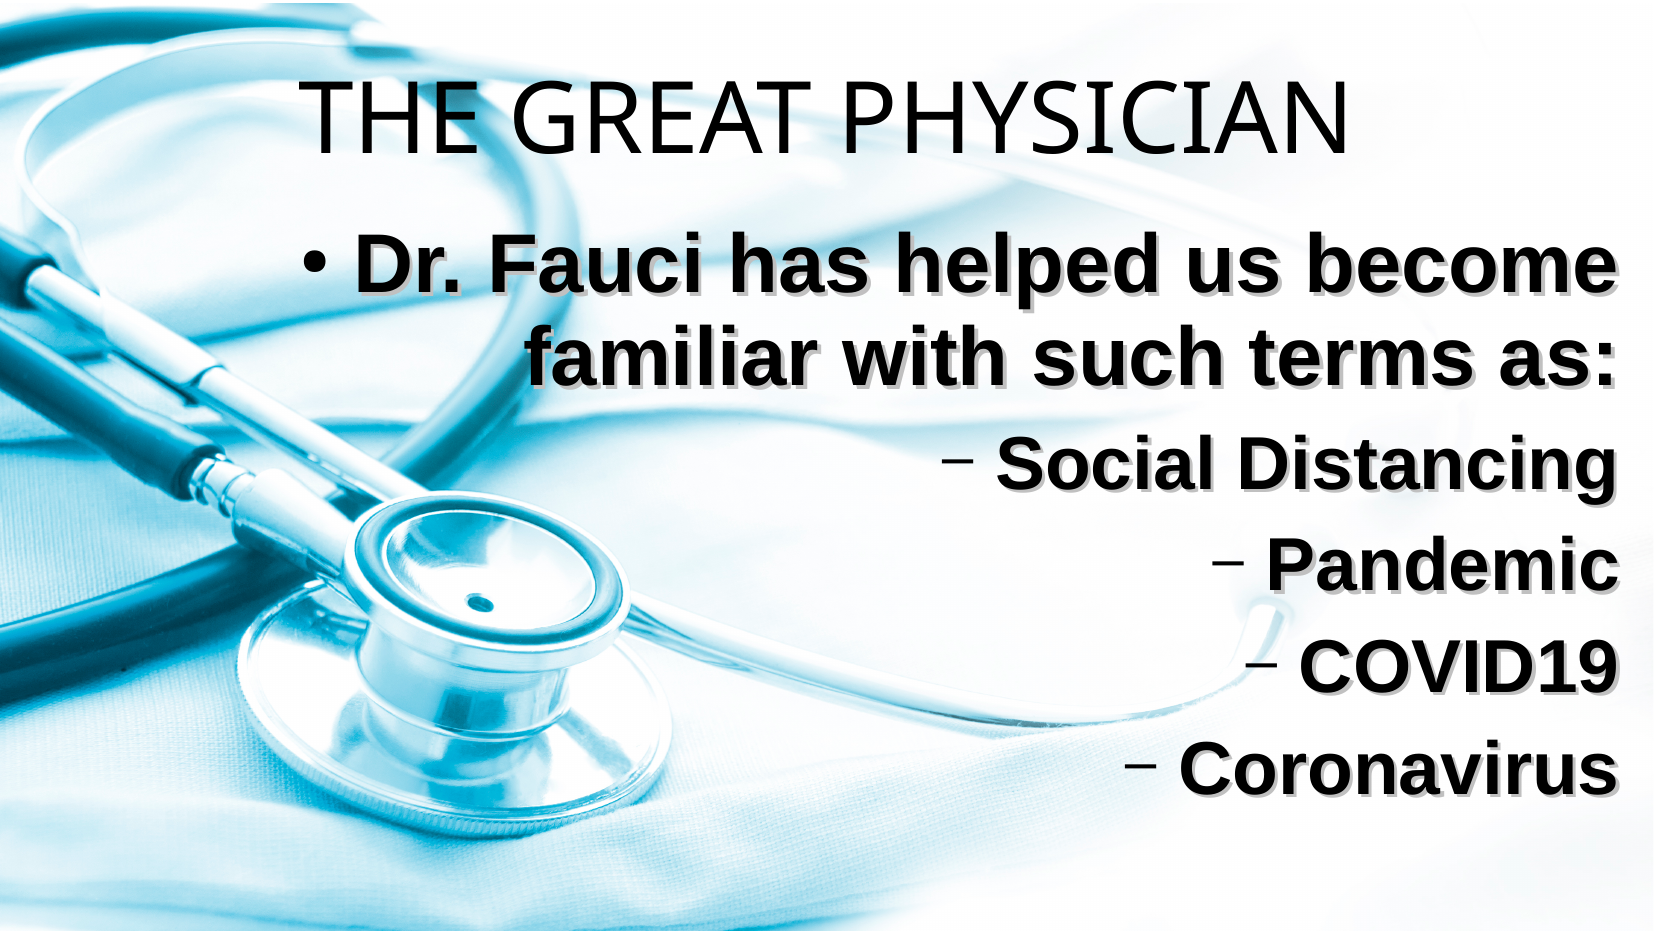

# THE GREAT PHYSICIAN
Dr. Fauci has helped us become familiar with such terms as:
Social Distancing
Pandemic
COVID19
Coronavirus